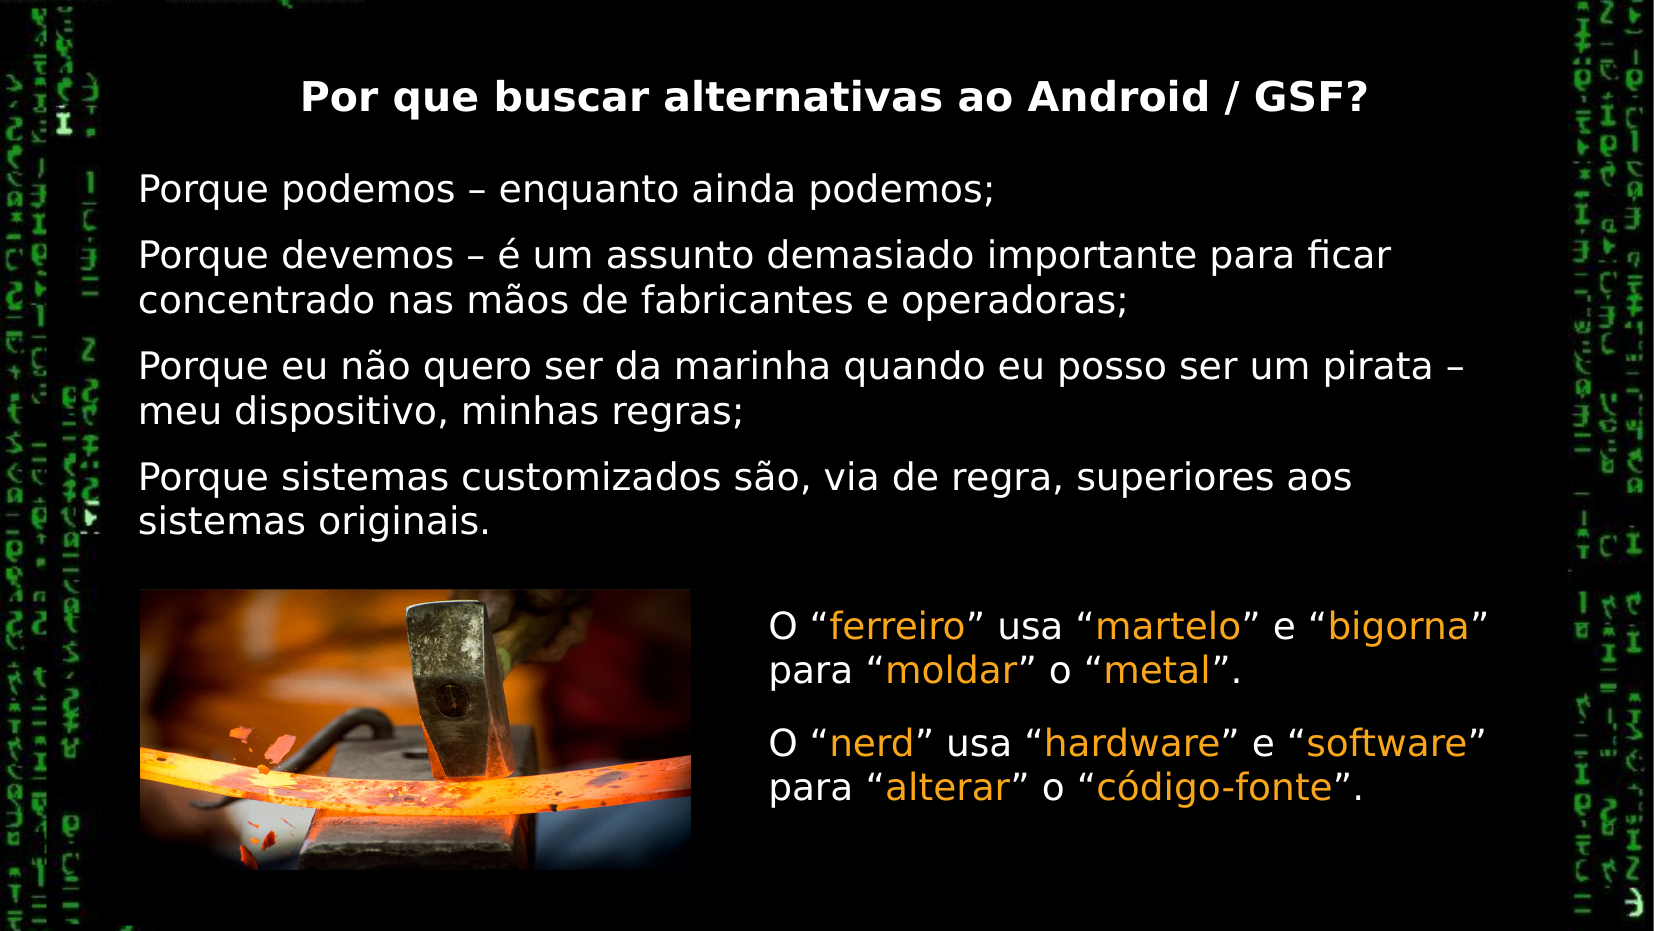

Por que buscar alternativas ao Android / GSF?
Porque podemos – enquanto ainda podemos;
Porque devemos – é um assunto demasiado importante para ficar concentrado nas mãos de fabricantes e operadoras;
Porque eu não quero ser da marinha quando eu posso ser um pirata – meu dispositivo, minhas regras;
Porque sistemas customizados são, via de regra, superiores aos sistemas originais.
# O “ferreiro” usa “martelo” e “bigorna” para “moldar” o “metal”.
O “nerd” usa “hardware” e “software” para “alterar” o “código-fonte”.